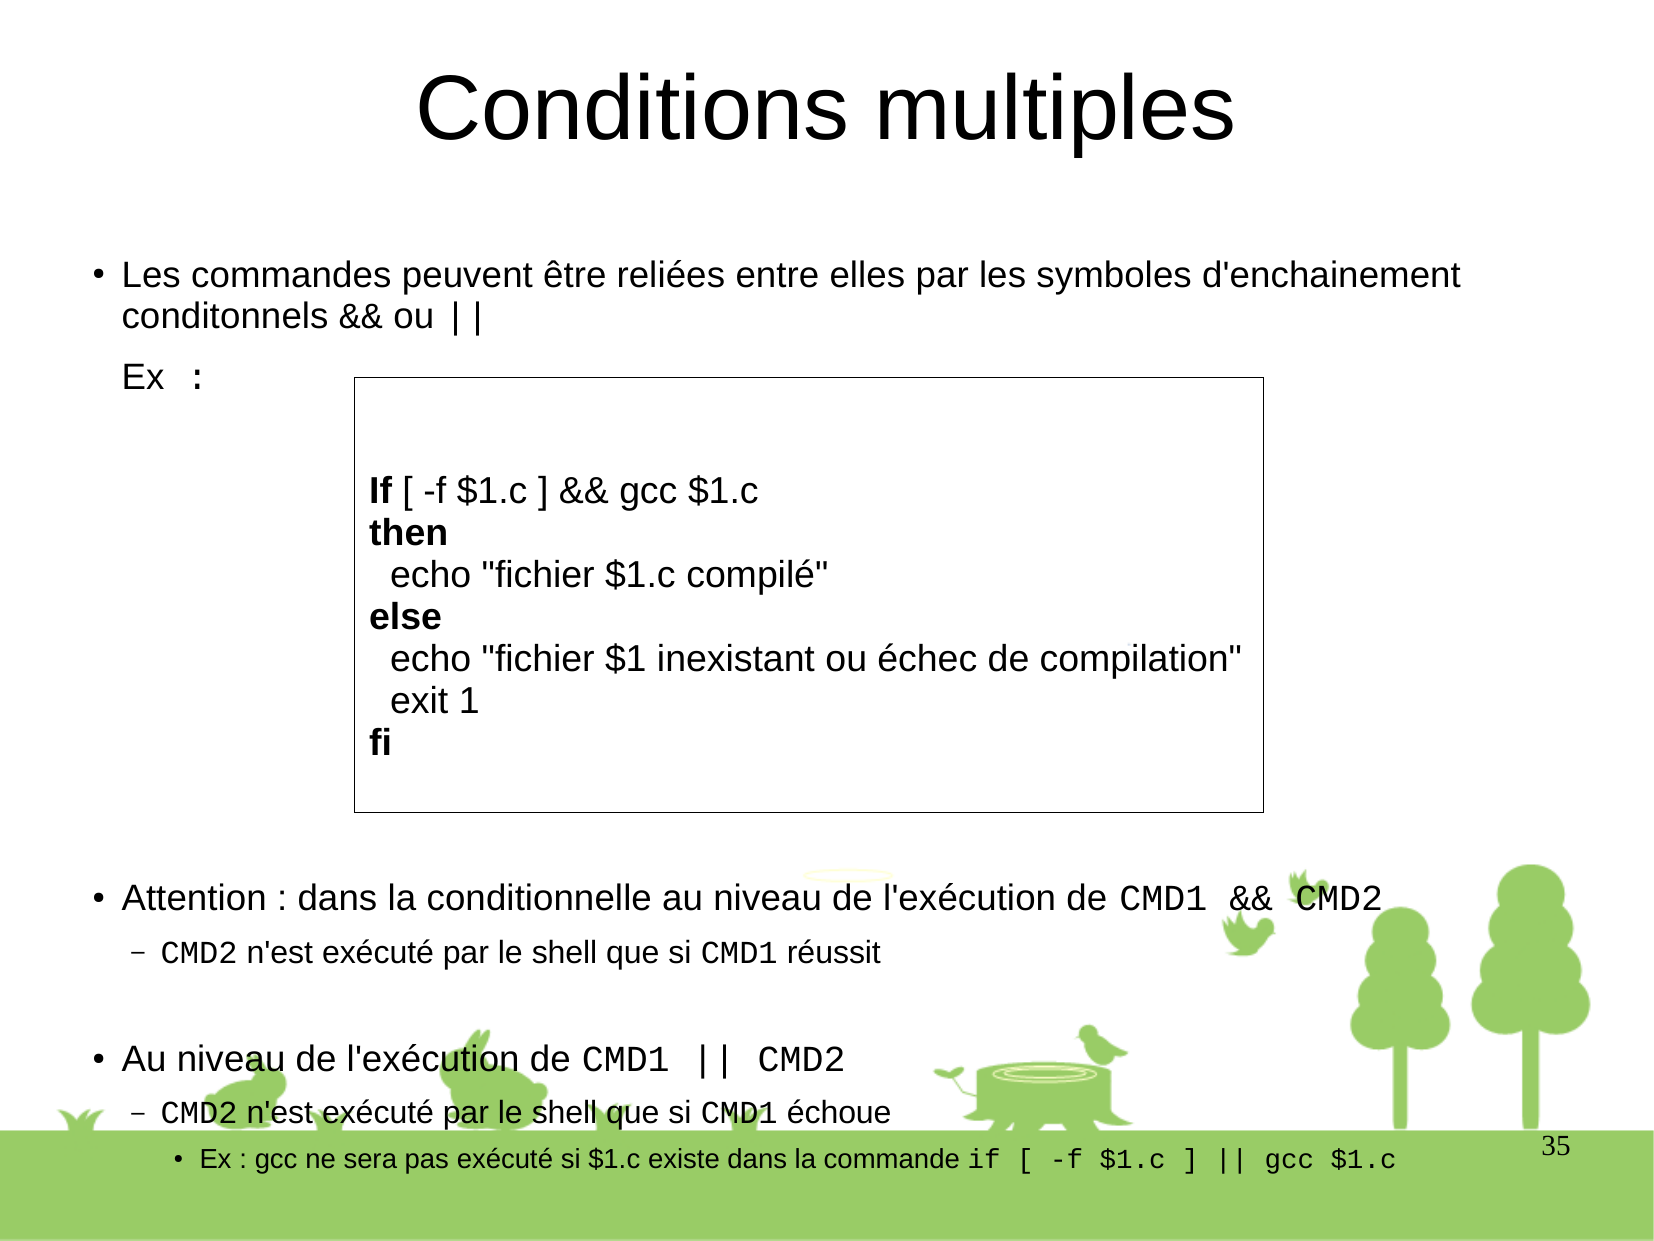

# Conditions multiples
Les commandes peuvent être reliées entre elles par les symboles d'enchainement conditonnels && ou ||
Ex :
Attention : dans la conditionnelle au niveau de l'exécution de CMD1 && CMD2
CMD2 n'est exécuté par le shell que si CMD1 réussit
Au niveau de l'exécution de CMD1 || CMD2
CMD2 n'est exécuté par le shell que si CMD1 échoue
Ex : gcc ne sera pas exécuté si $1.c existe dans la commande if [ -f $1.c ] || gcc $1.c
If [ -f $1.c ] && gcc $1.c
then
 echo "fichier $1.c compilé"
else
 echo "fichier $1 inexistant ou échec de compilation"
 exit 1
fi
35